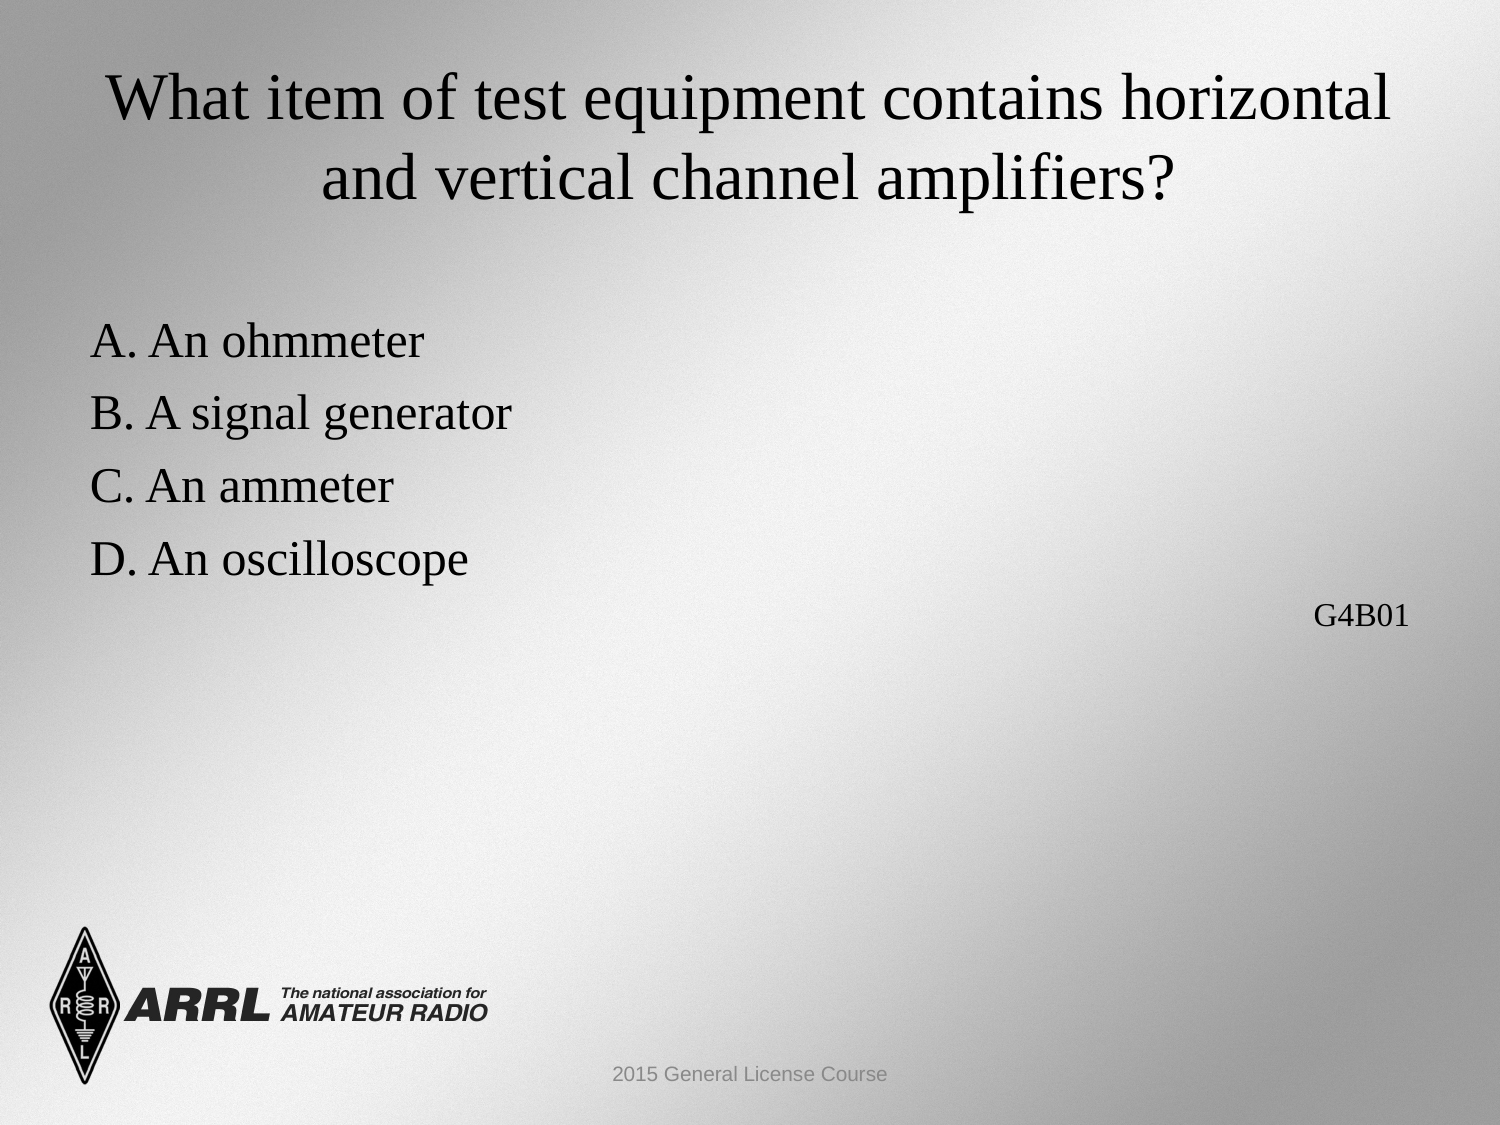

# What item of test equipment contains horizontal and vertical channel amplifiers?
A. An ohmmeter
B. A signal generator
C. An ammeter
D. An oscilloscope
 G4B01
2015 General License Course